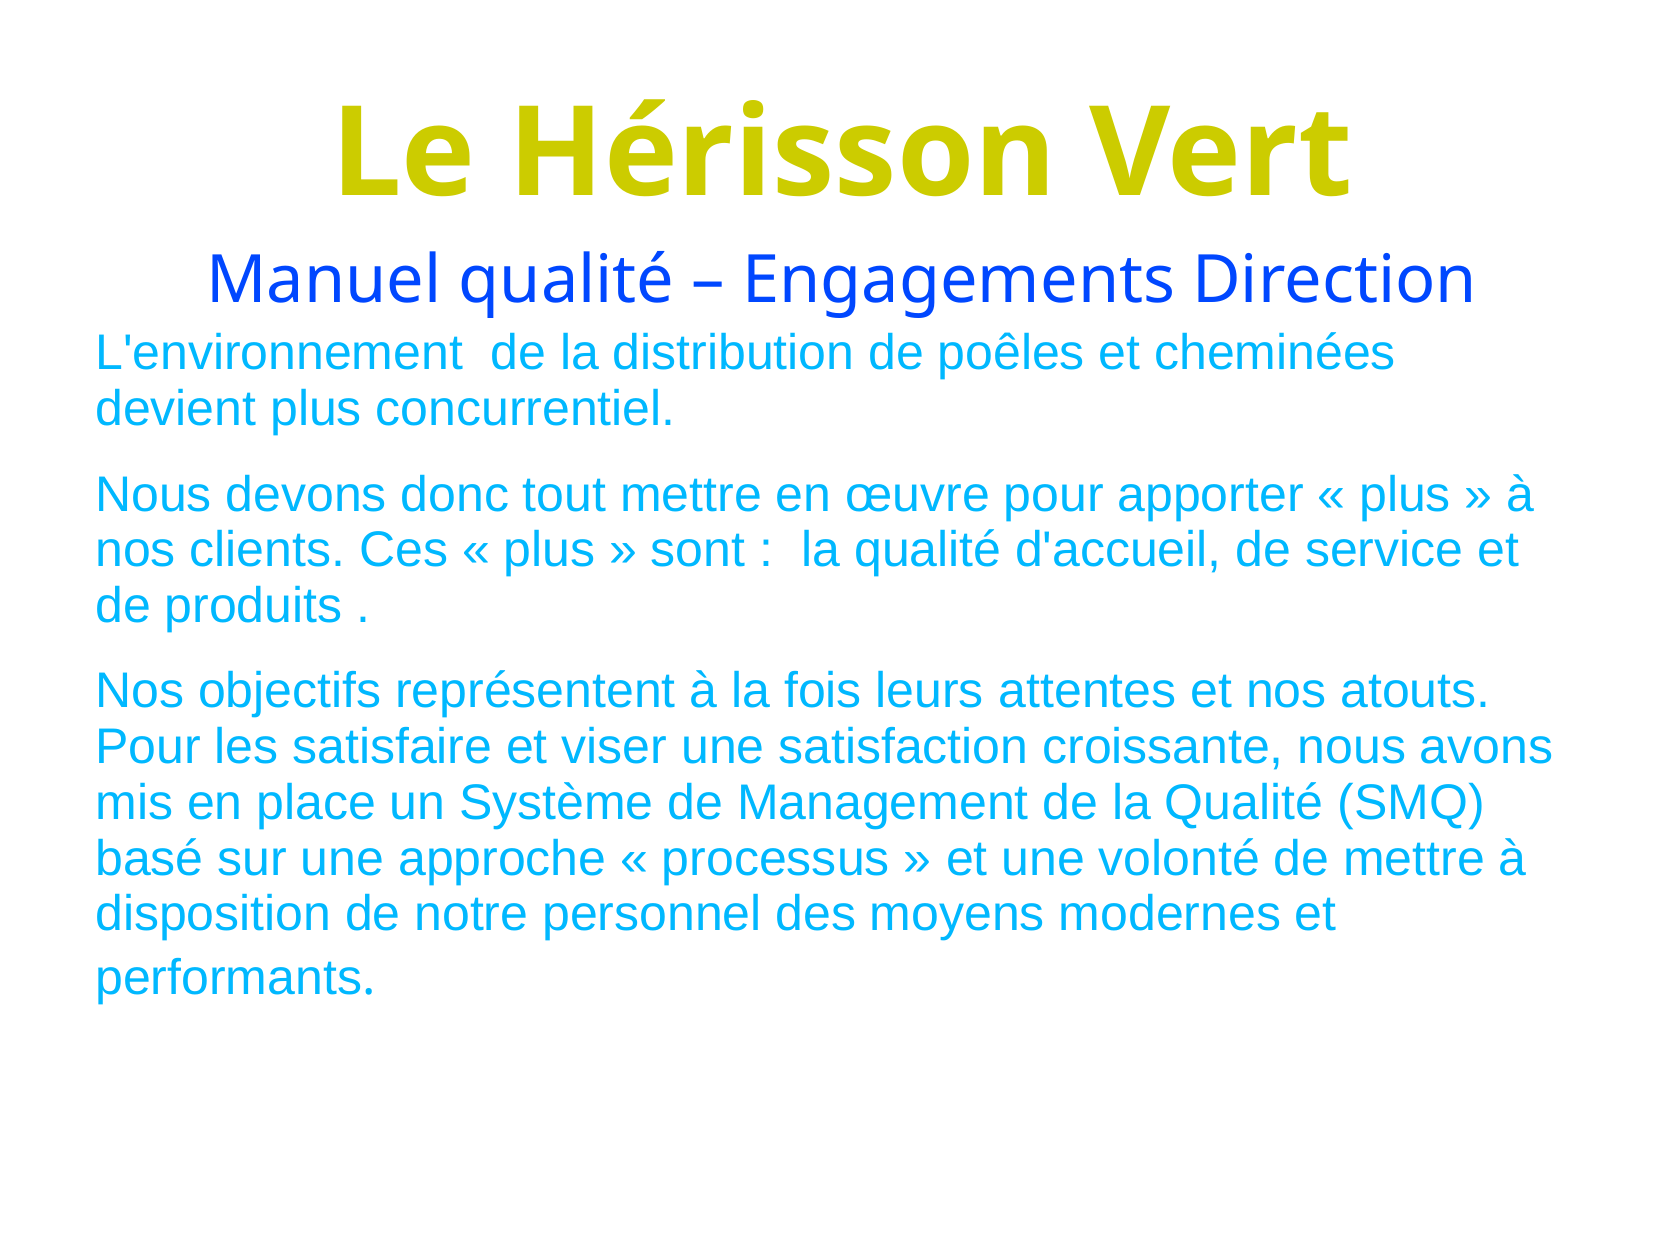

# Le Hérisson Vert Manuel qualité – Engagements Direction
L'environnement de la distribution de poêles et cheminées devient plus concurrentiel.
Nous devons donc tout mettre en œuvre pour apporter « plus » à nos clients. Ces « plus » sont : la qualité d'accueil, de service et de produits .
Nos objectifs représentent à la fois leurs attentes et nos atouts. Pour les satisfaire et viser une satisfaction croissante, nous avons mis en place un Système de Management de la Qualité (SMQ) basé sur une approche « processus » et une volonté de mettre à disposition de notre personnel des moyens modernes et performants.